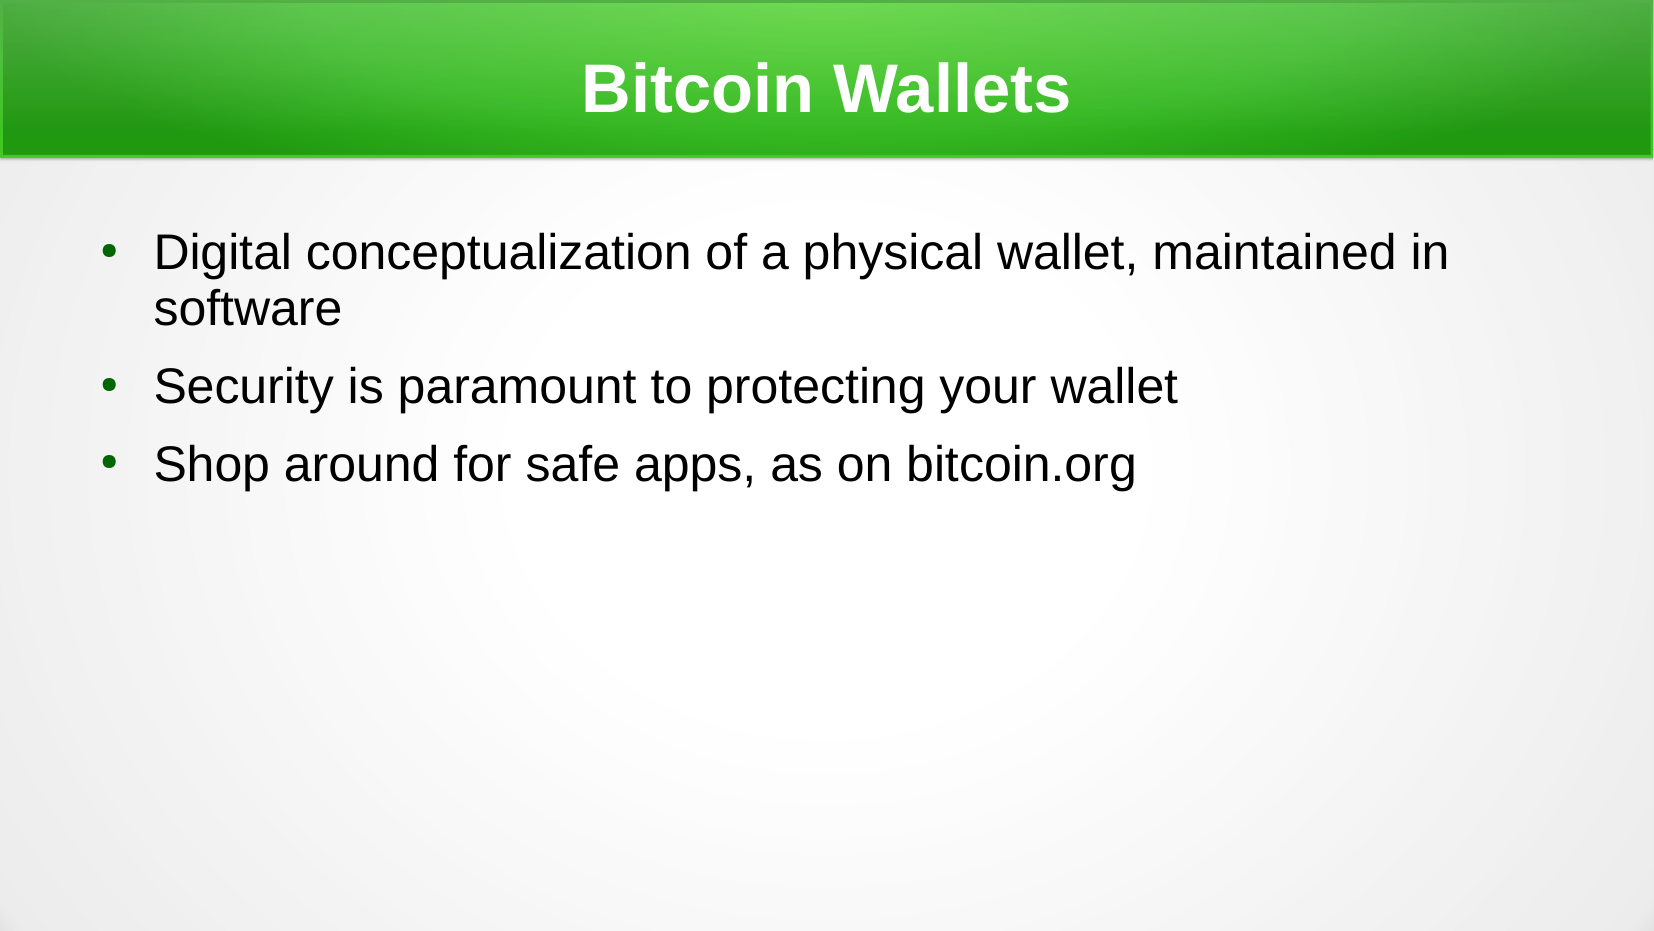

# Bitcoin Wallets
Digital conceptualization of a physical wallet, maintained in software
Security is paramount to protecting your wallet
Shop around for safe apps, as on bitcoin.org